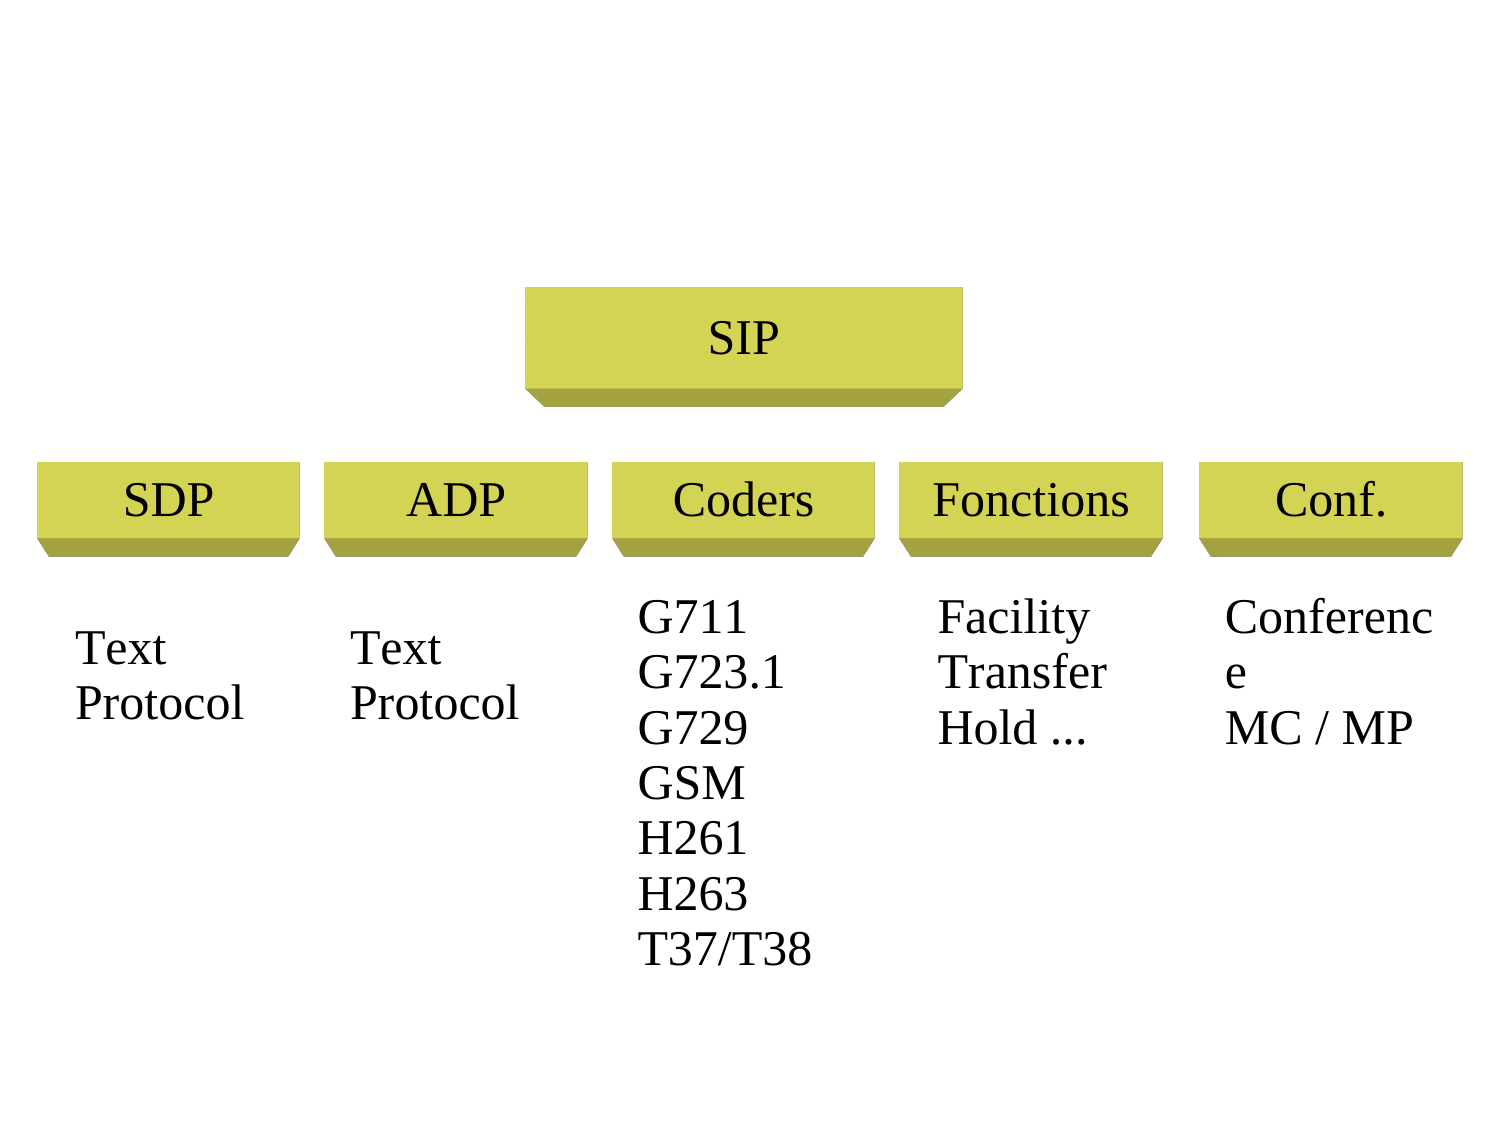

SIP
SDP
ADP
Coders
Fonctions
Conf.
G711
G723.1
G729
GSM
H261
H263
T37/T38
Facility
Transfer
Hold ...
Conference
MC / MP
Text
Protocol
Text
Protocol